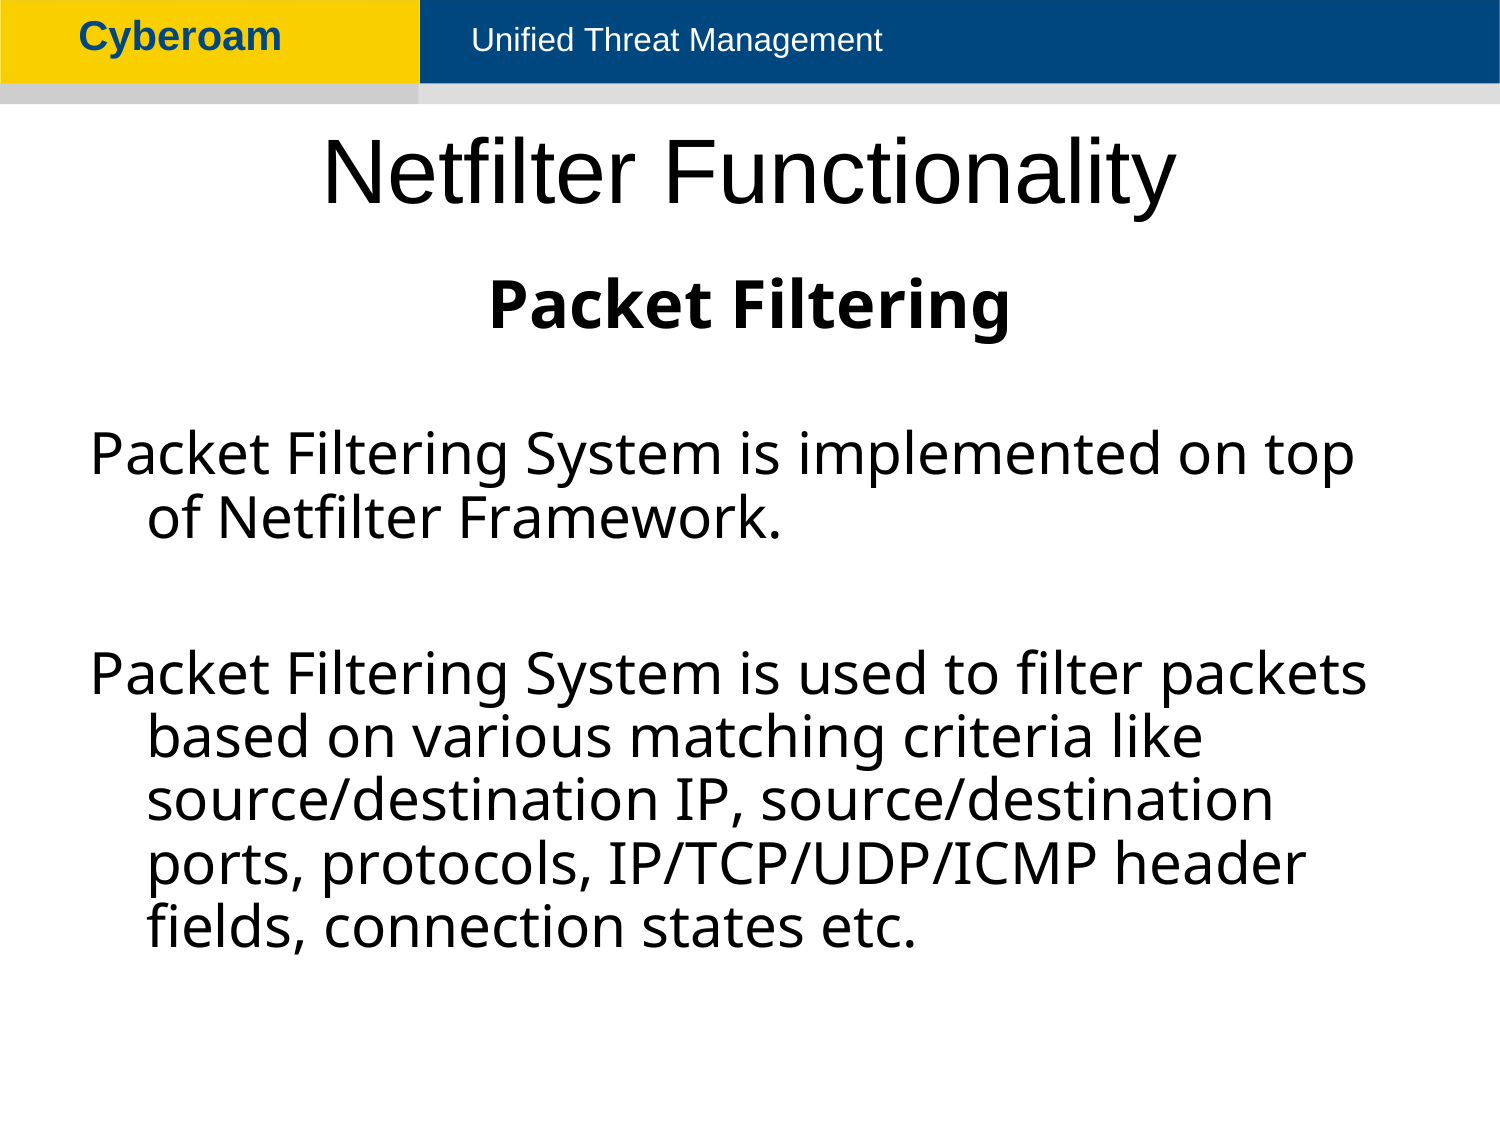

# Netfilter Functionality
Packet Filtering
Packet Filtering System is implemented on top of Netfilter Framework.
Packet Filtering System is used to filter packets based on various matching criteria like source/destination IP, source/destination ports, protocols, IP/TCP/UDP/ICMP header fields, connection states etc.